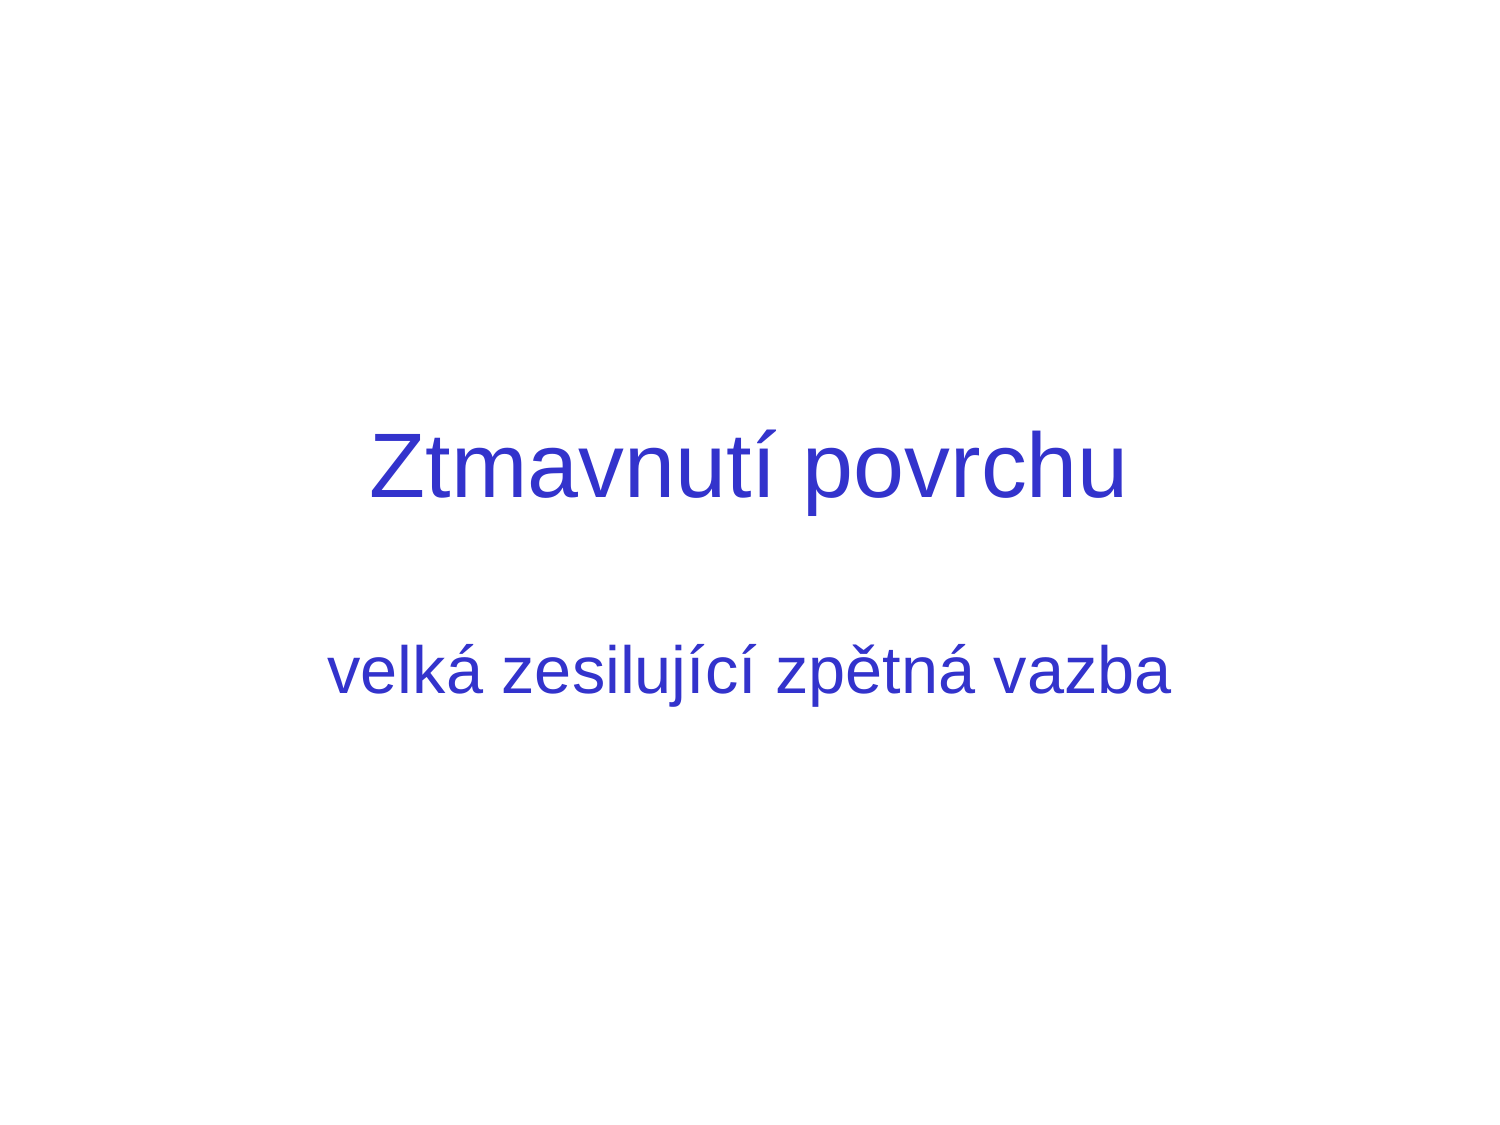

# Ztmavnutí povrchu
velká zesilující zpětná vazba